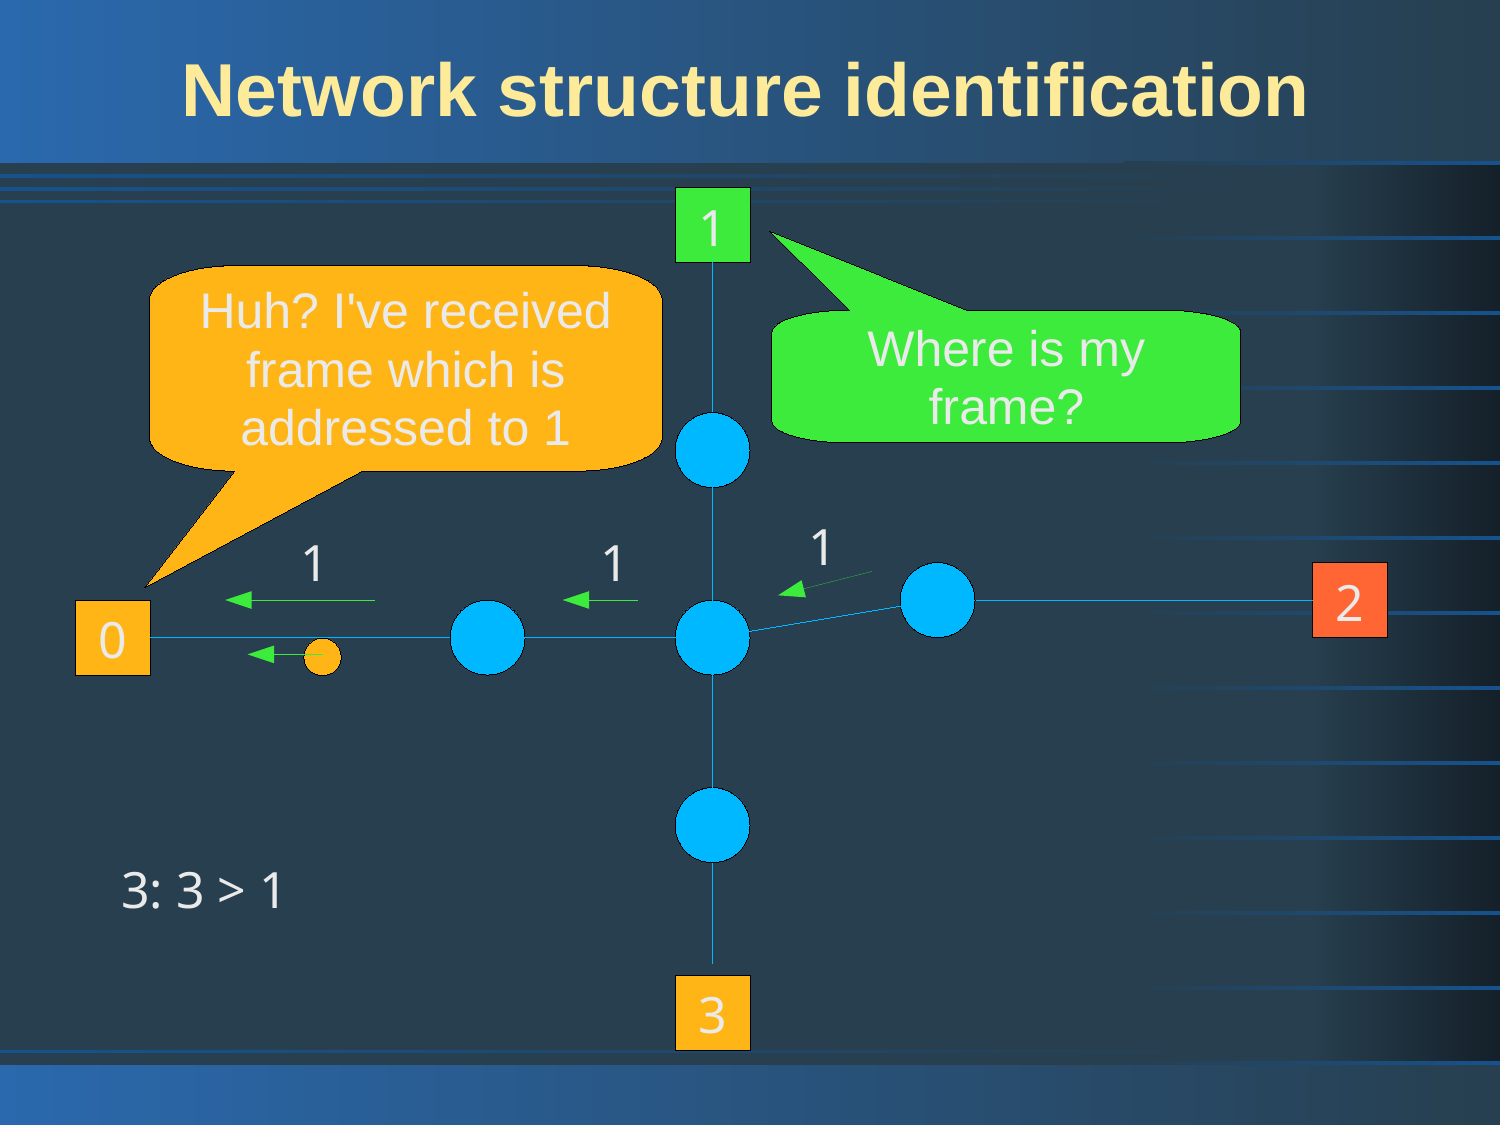

# Network structure identification
1
Huh? I've received frame which is addressed to 1
Where is my frame?
1
1
1
2
0
3: 3 > 1
3